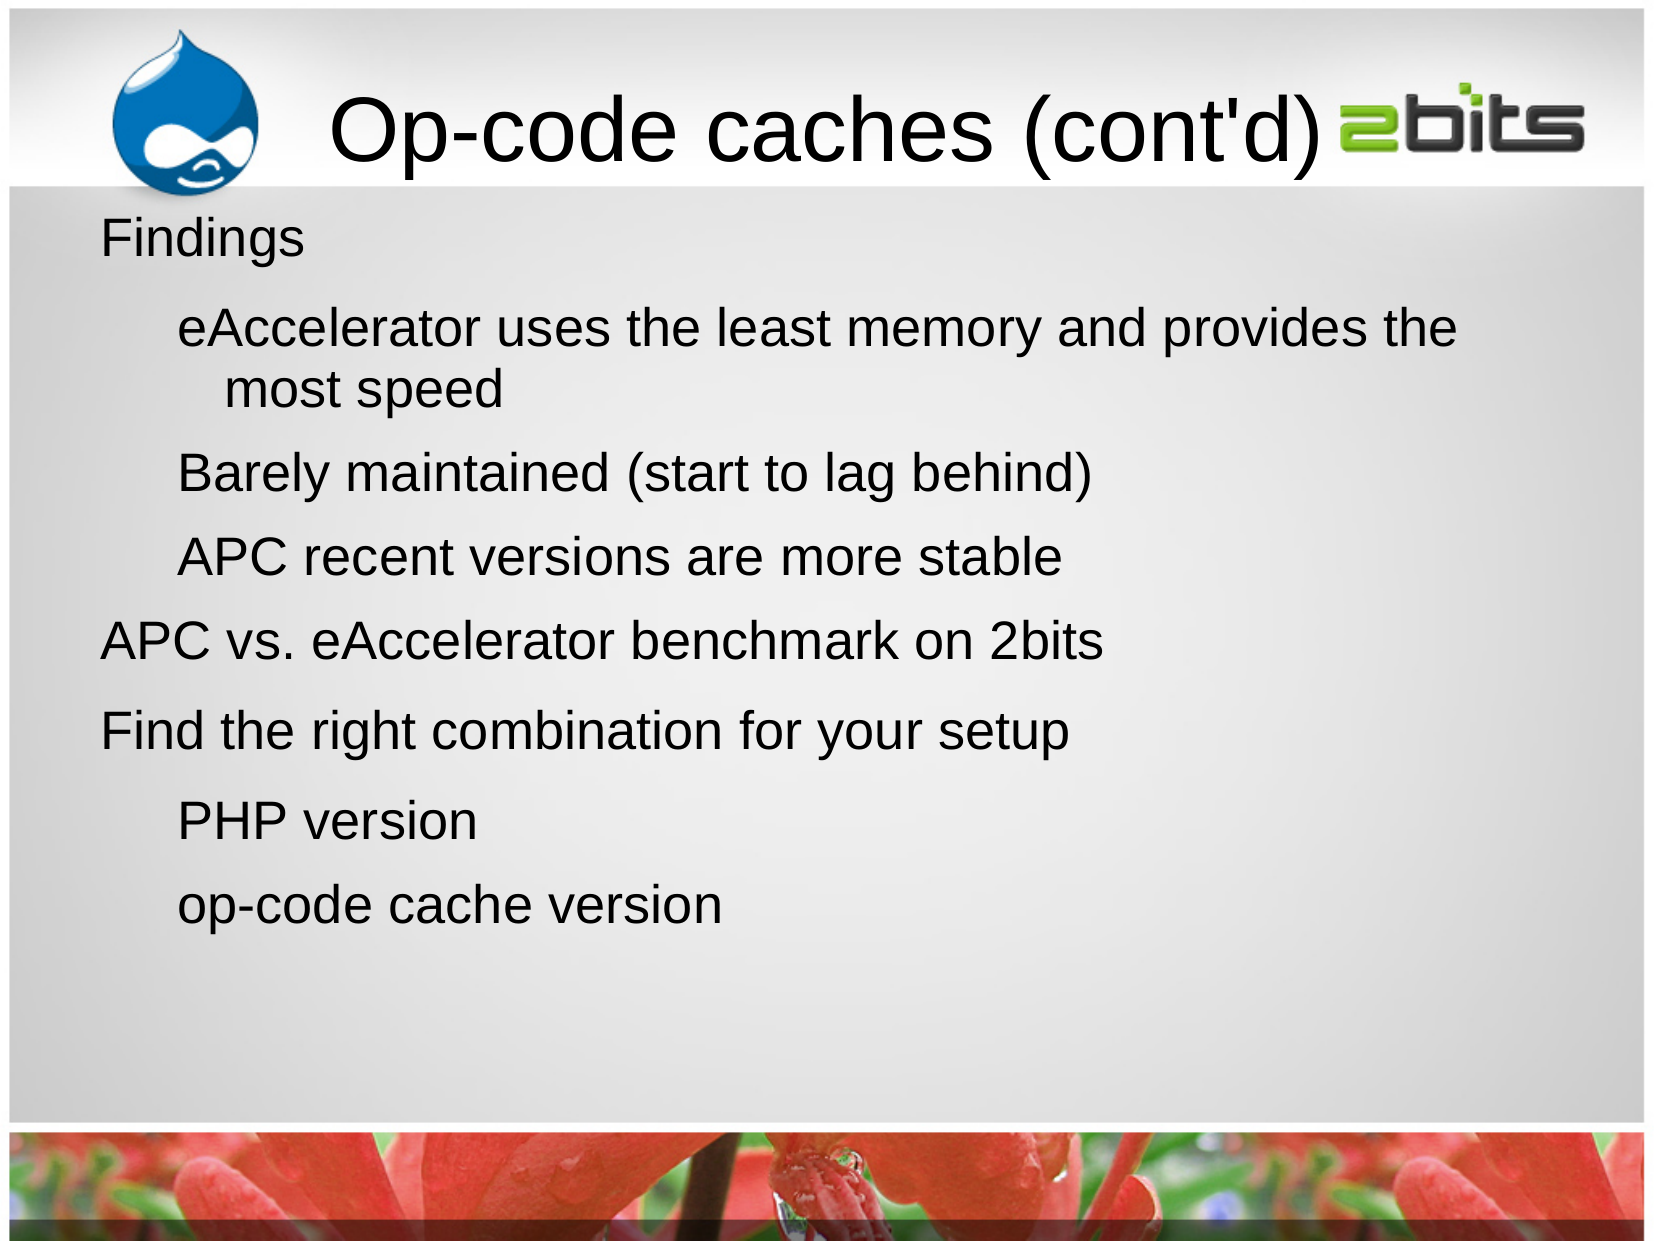

# Op-code caches (cont'd)
Findings
eAccelerator uses the least memory and provides the most speed
Barely maintained (start to lag behind)
APC recent versions are more stable
APC vs. eAccelerator benchmark on 2bits
Find the right combination for your setup
PHP version
op-code cache version